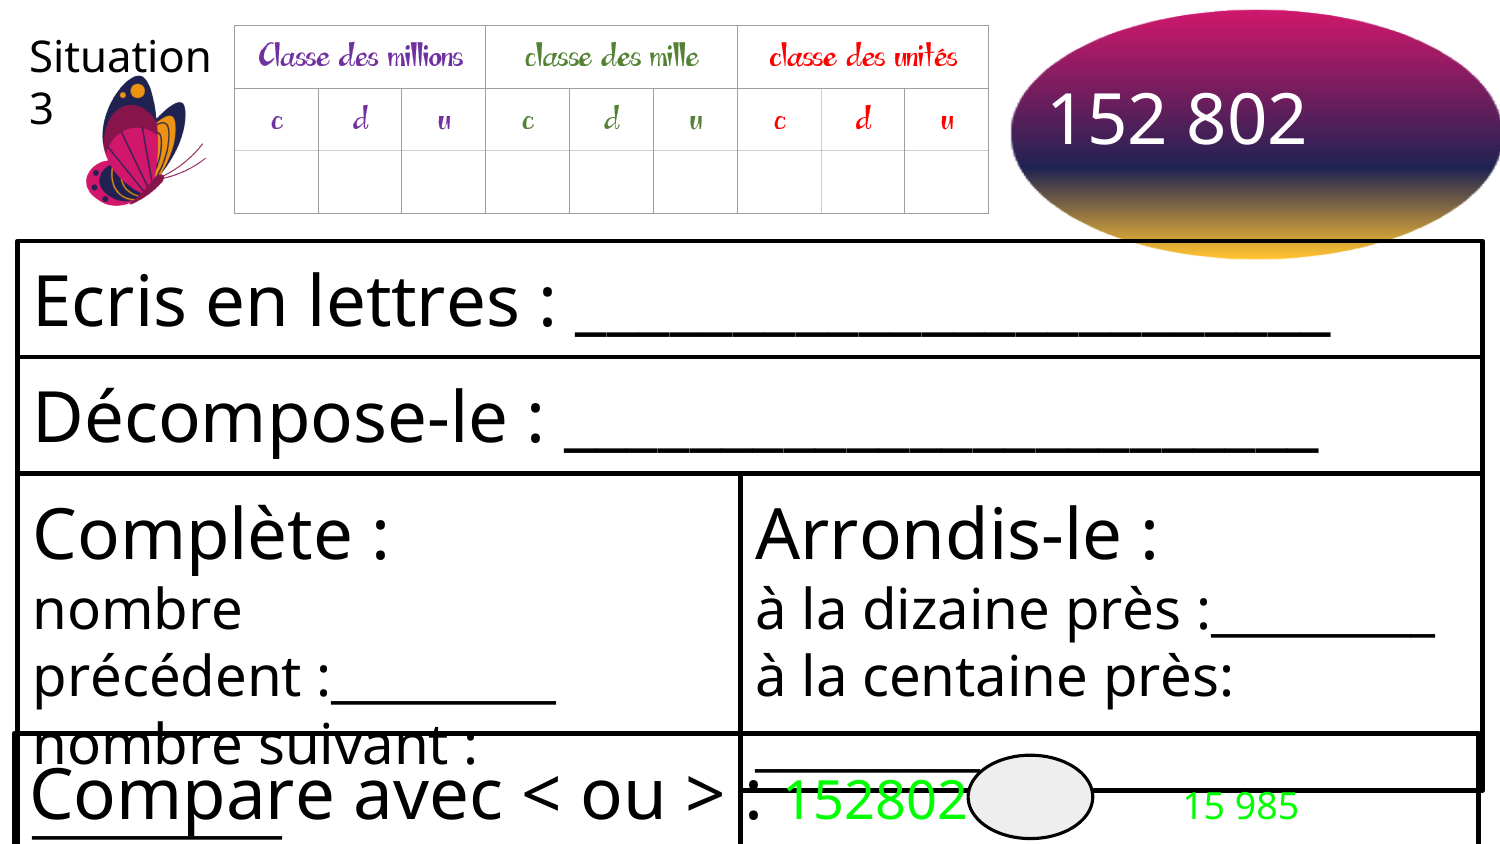

152 802
Situation 3
Ecris en lettres : ________________________
Décompose-le : ________________________
Complète :
nombre précédent :_________
nombre suivant : __________
Arrondis-le :
à la dizaine près :_________
à la centaine près: _________
Compare avec < ou > : 152802 15 985